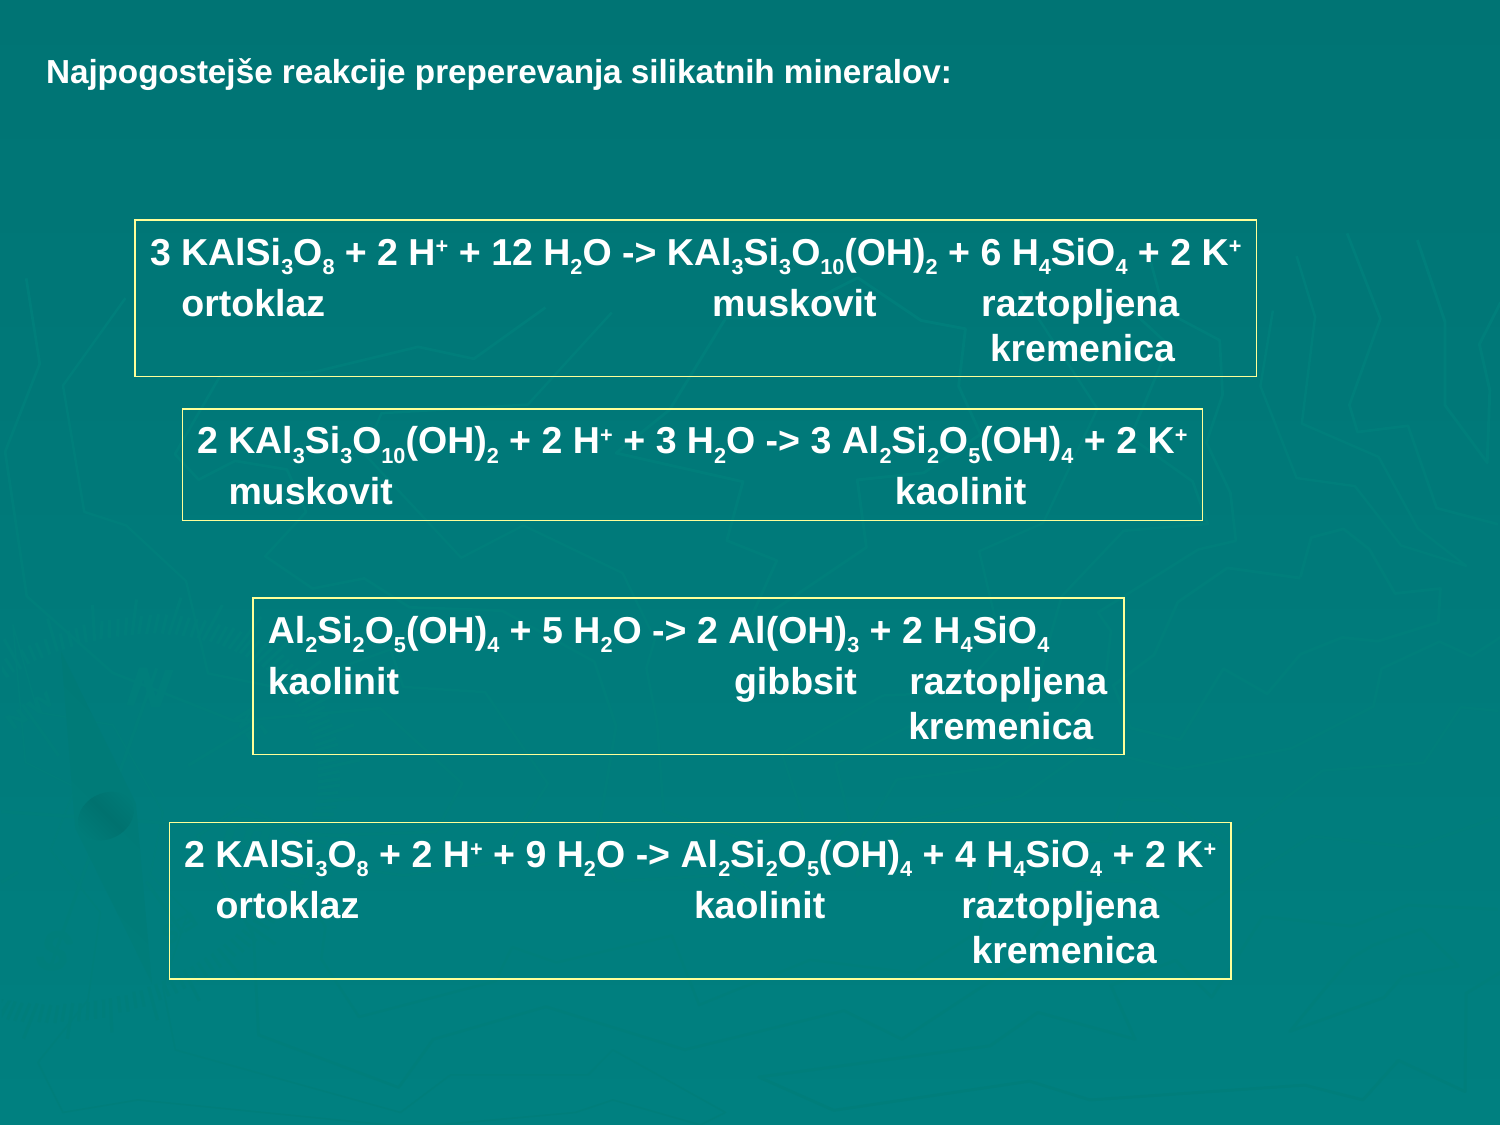

Najpogostejše reakcije preperevanja silikatnih mineralov:
3 KAlSi3O8 + 2 H+ + 12 H2O -> KAl3Si3O10(OH)2 + 6 H4SiO4 + 2 K+
 ortoklaz muskovit raztopljena
 kremenica
2 KAl3Si3O10(OH)2 + 2 H+ + 3 H2O -> 3 Al2Si2O5(OH)4 + 2 K+
 muskovit kaolinit
Al2Si2O5(OH)4 + 5 H2O -> 2 Al(OH)3 + 2 H4SiO4
kaolinit gibbsit raztopljena
 kremenica
2 KAlSi3O8 + 2 H+ + 9 H2O -> Al2Si2O5(OH)4 + 4 H4SiO4 + 2 K+
 ortoklaz kaolinit raztopljena
 kremenica